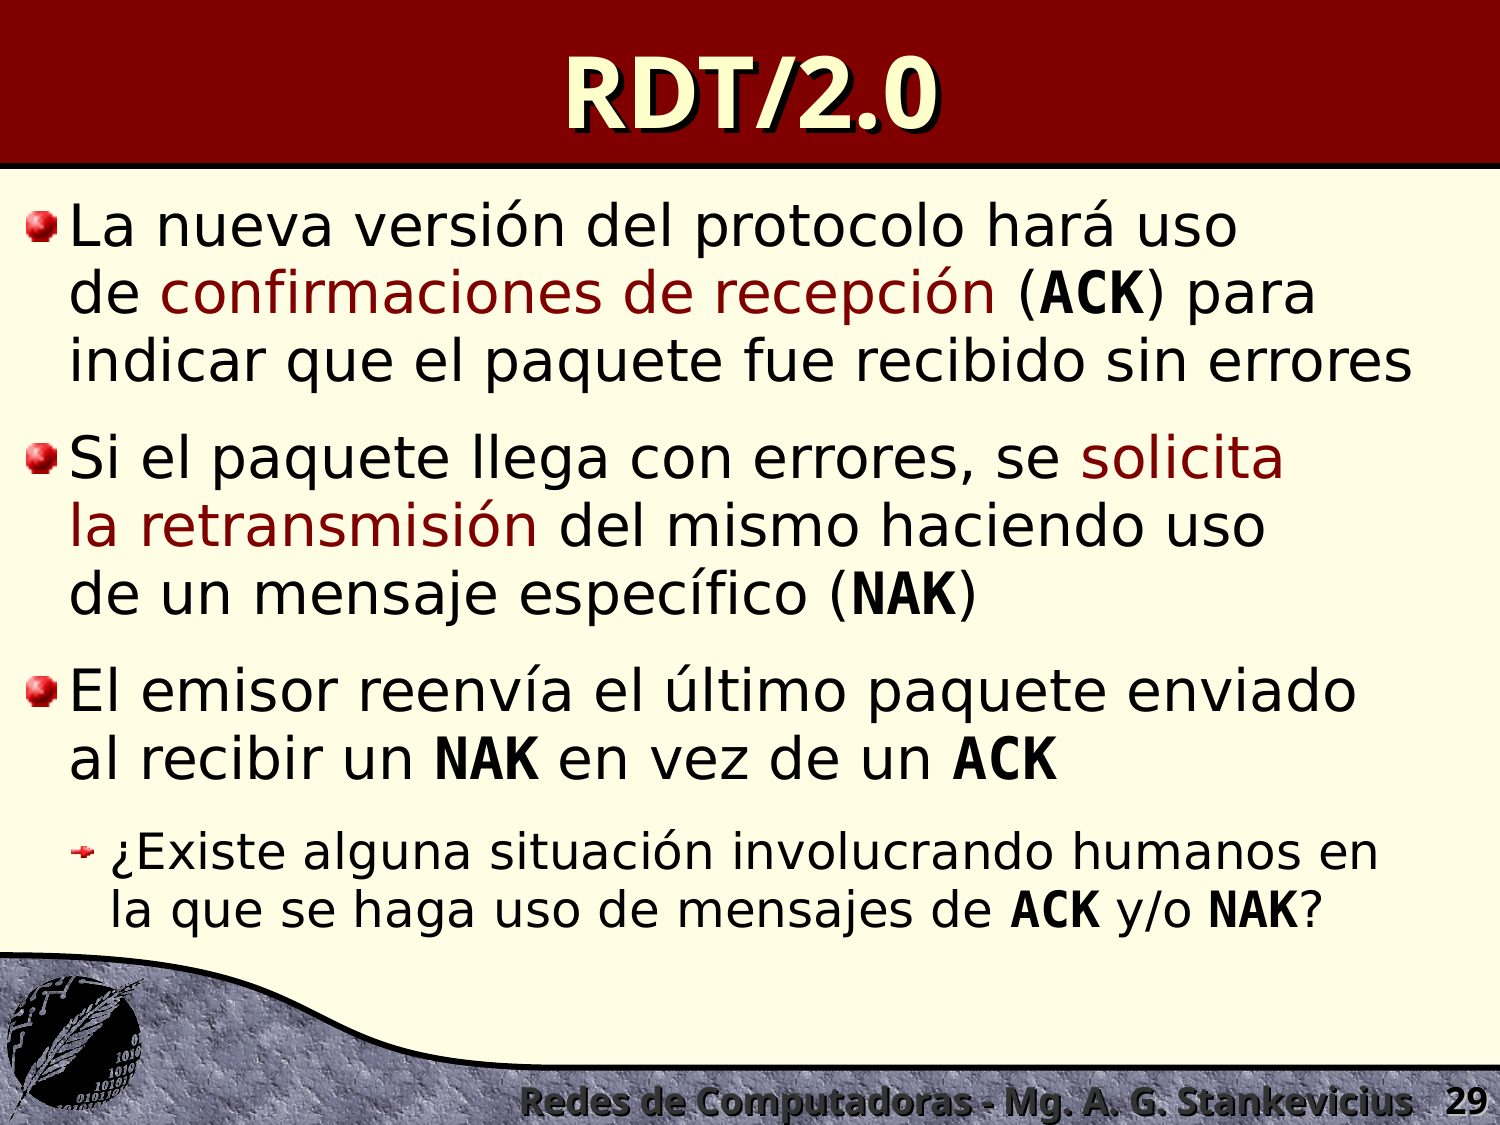

# RDT/2.0
La nueva versión del protocolo hará uso
de confirmaciones de recepción (ACK) para
indicar que el paquete fue recibido sin errores
Si el paquete llega con errores, se solicita
la retransmisión del mismo haciendo uso
de un mensaje específico (NAK)
El emisor reenvía el último paquete enviado
al recibir un NAK en vez de un ACK
¿Existe alguna situación involucrando humanos en
la que se haga uso de mensajes de ACK y/o NAK?
29